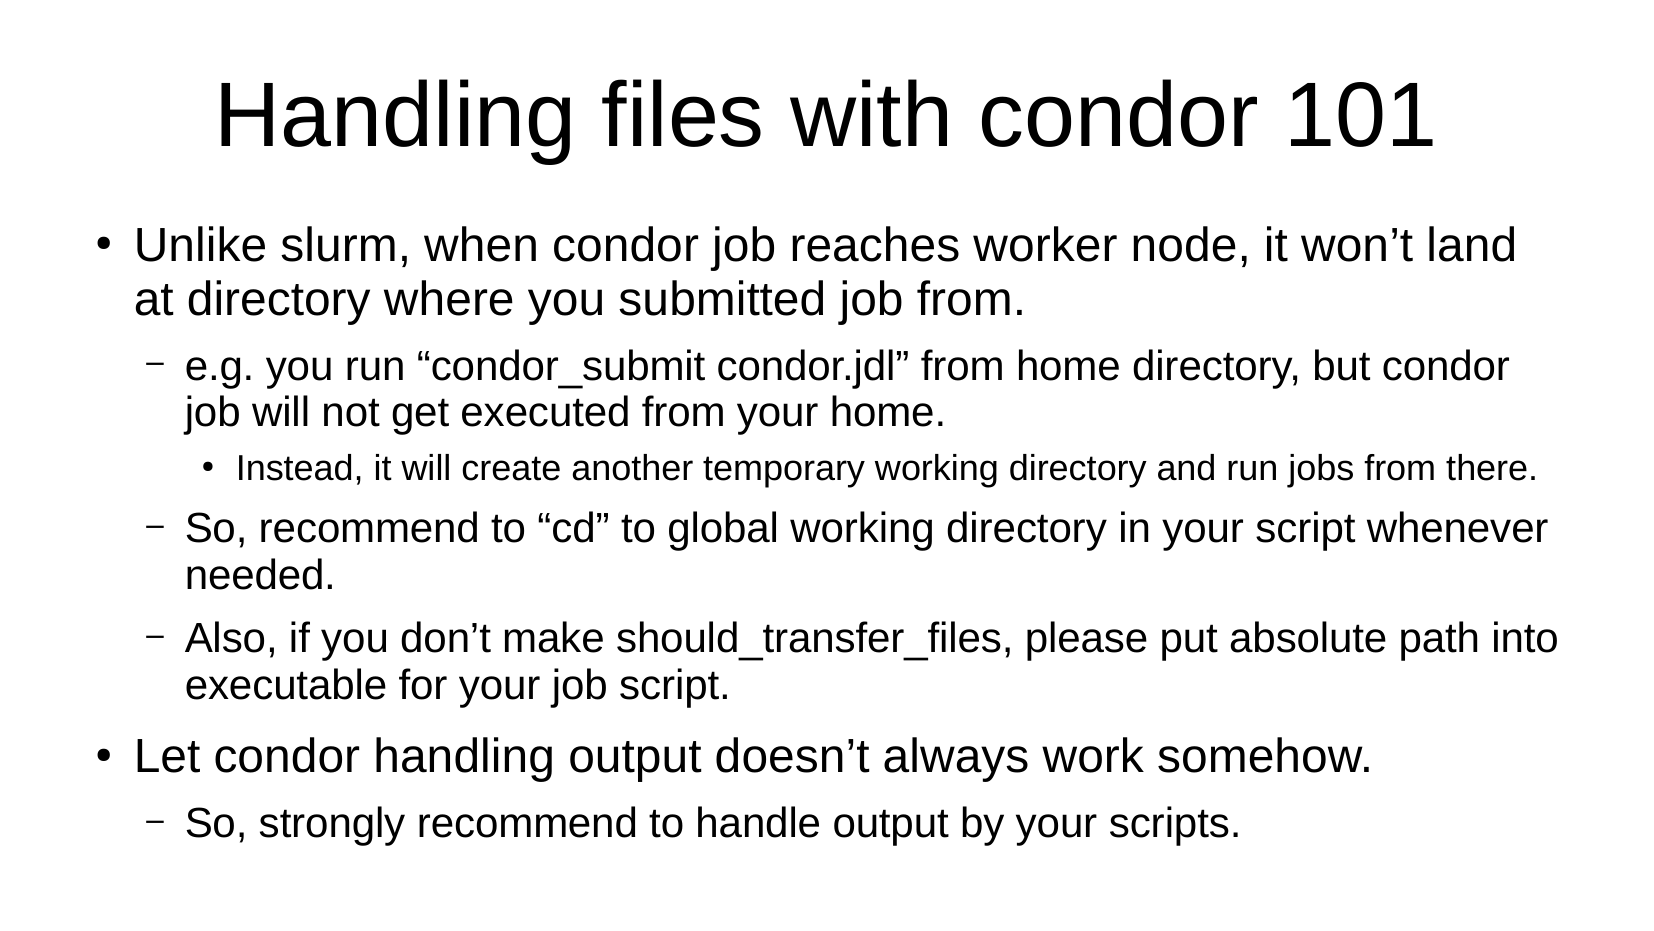

# Handling files with condor 101
Unlike slurm, when condor job reaches worker node, it won’t land at directory where you submitted job from.
e.g. you run “condor_submit condor.jdl” from home directory, but condor job will not get executed from your home.
Instead, it will create another temporary working directory and run jobs from there.
So, recommend to “cd” to global working directory in your script whenever needed.
Also, if you don’t make should_transfer_files, please put absolute path into executable for your job script.
Let condor handling output doesn’t always work somehow.
So, strongly recommend to handle output by your scripts.